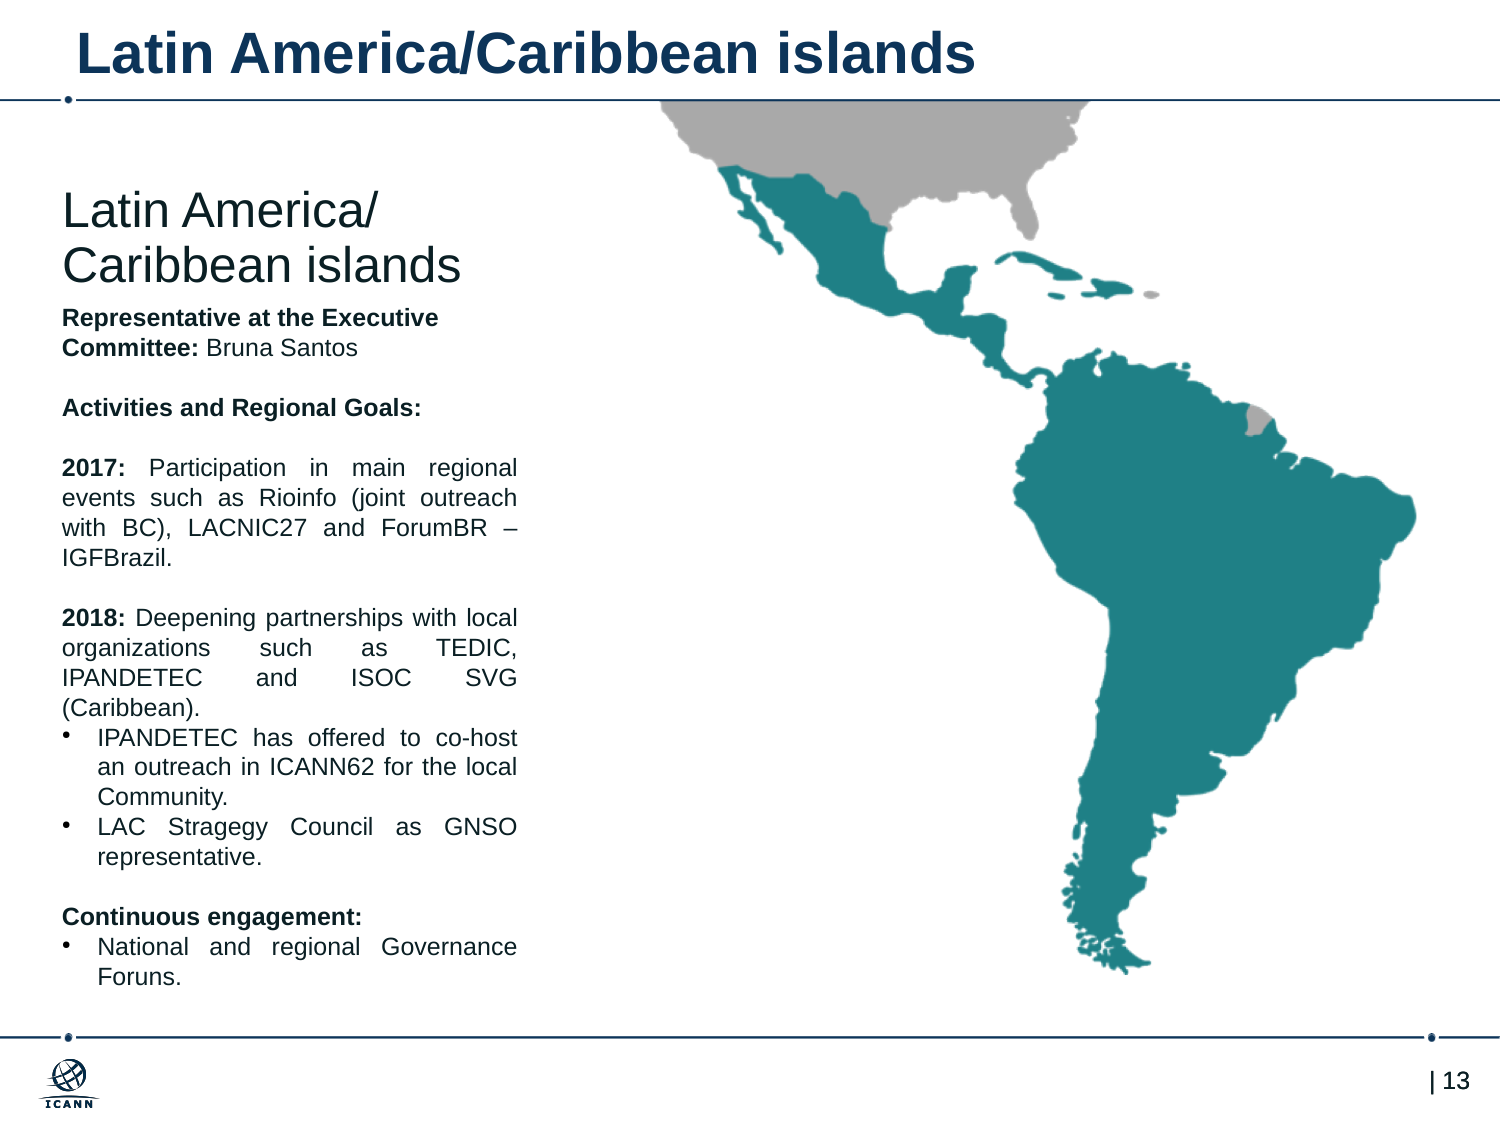

# Latin America/Caribbean islands
Latin America/
Caribbean islands
Representative at the Executive Committee: Bruna Santos
Activities and Regional Goals:
2017: Participation in main regional events such as Rioinfo (joint outreach with BC), LACNIC27 and ForumBR – IGFBrazil.
2018: Deepening partnerships with local organizations such as TEDIC, IPANDETEC and ISOC SVG (Caribbean).
IPANDETEC has offered to co-host an outreach in ICANN62 for the local Community.
LAC Stragegy Council as GNSO representative.
Continuous engagement:
National and regional Governance Foruns.